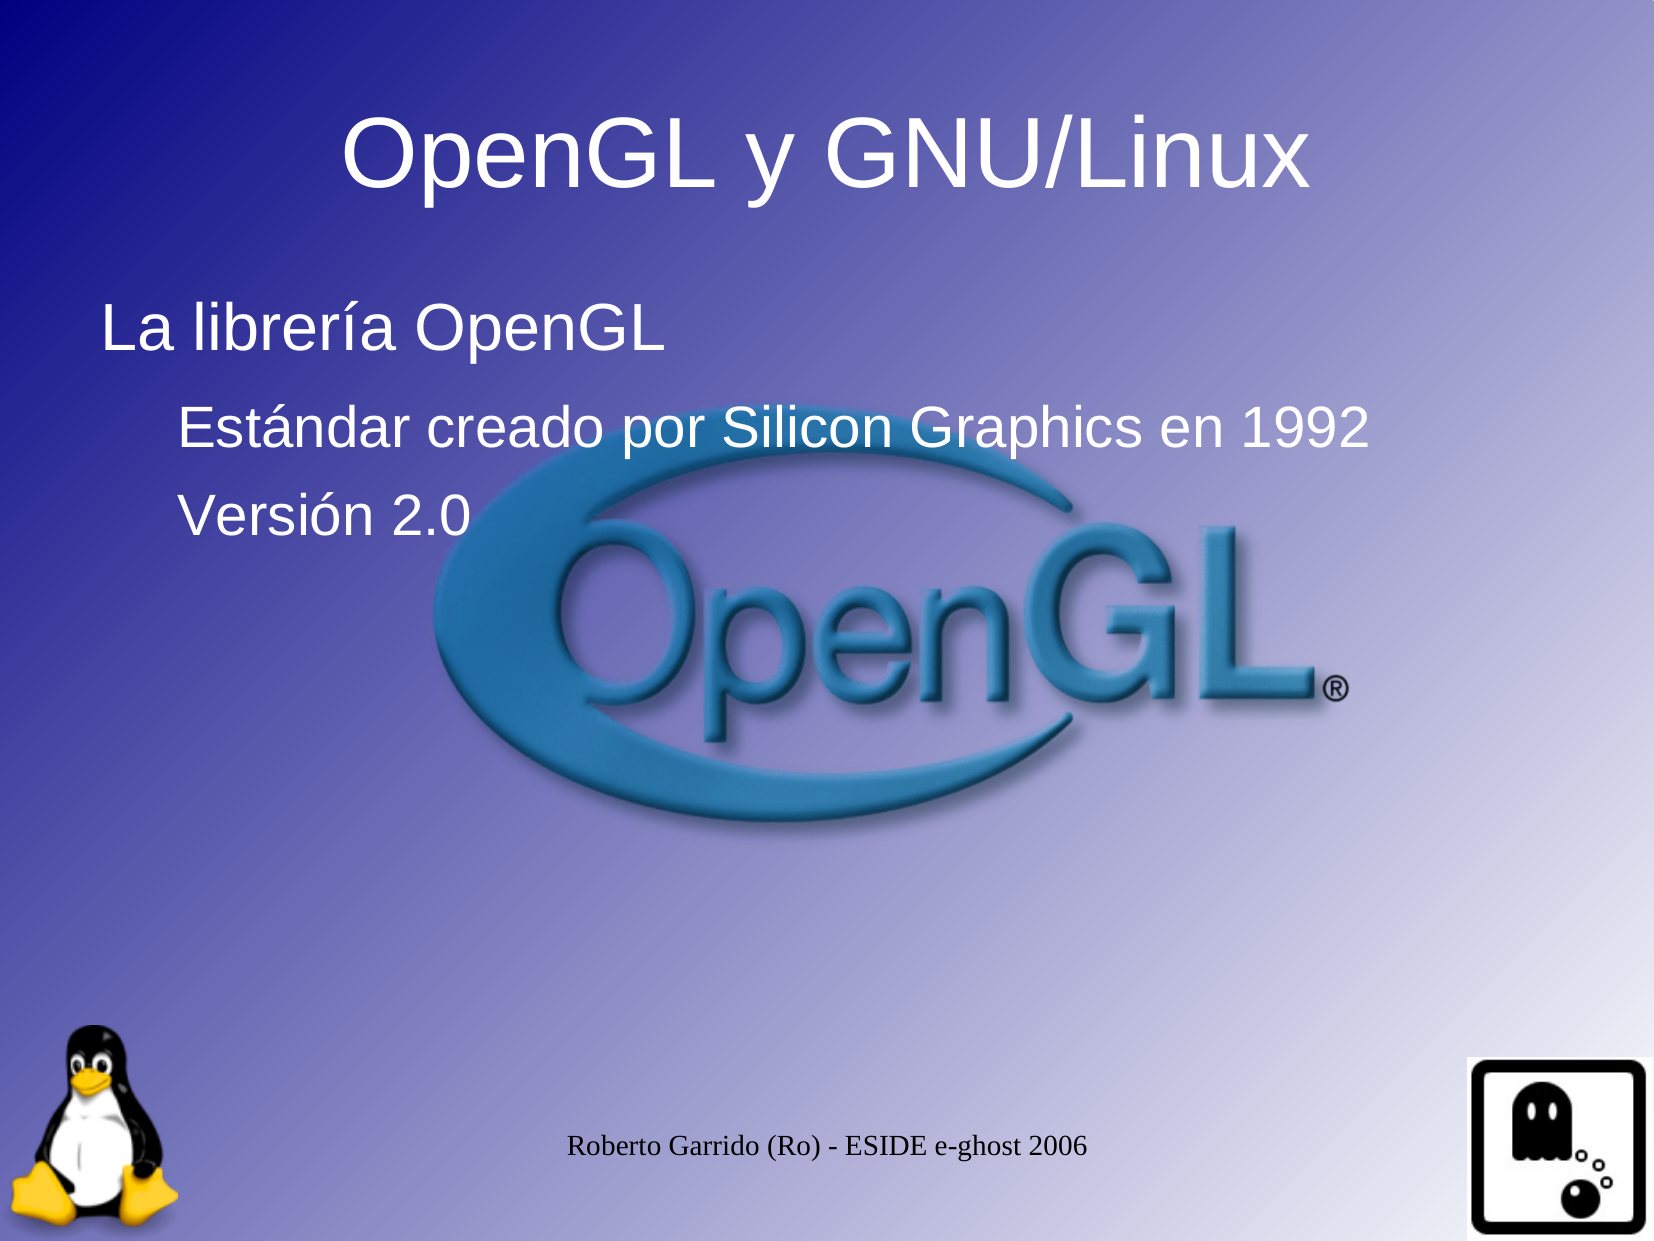

# OpenGL y GNU/Linux
La librería OpenGL
Estándar creado por Silicon Graphics en 1992
Versión 2.0
Roberto Garrido (Ro) - ESIDE e-ghost 2006